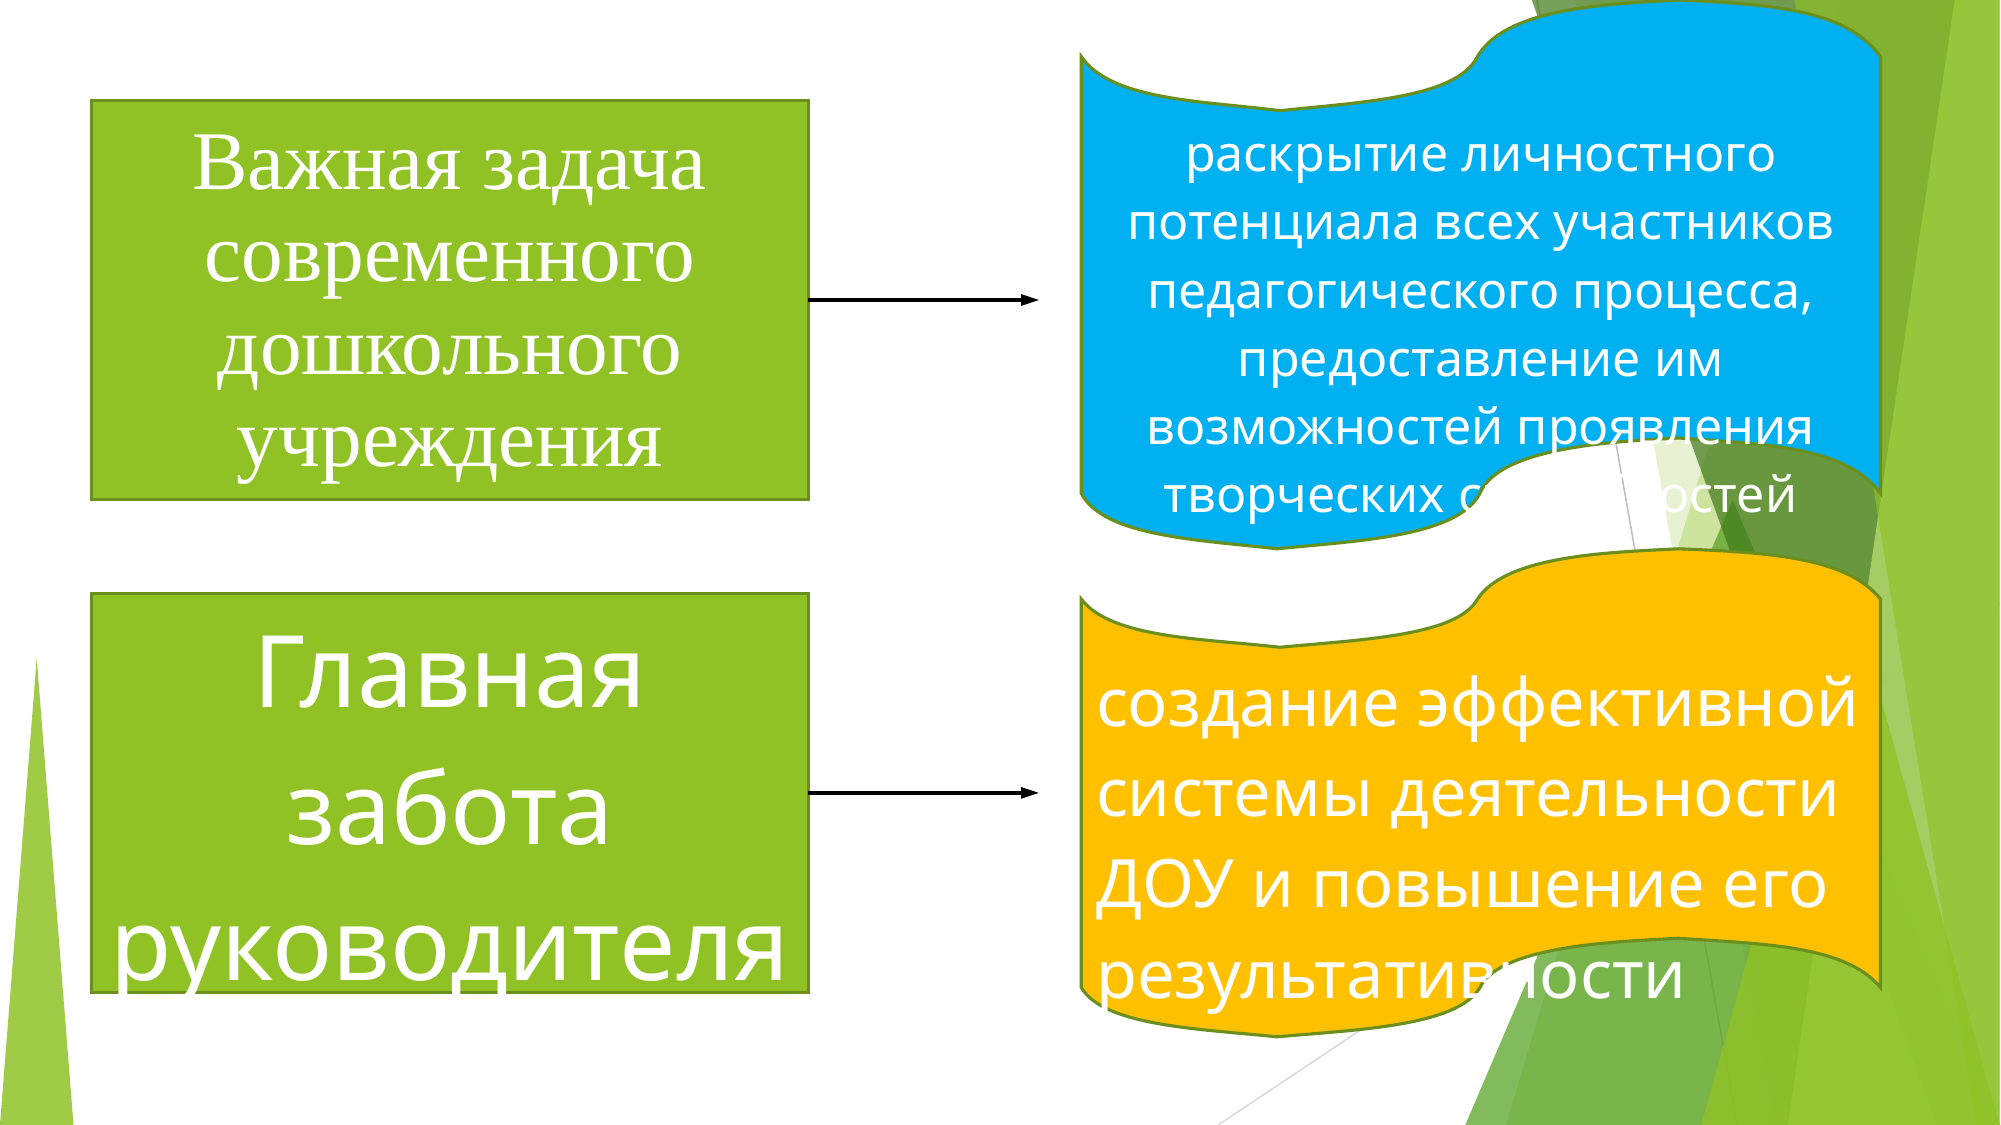

раскрытие личностного потенциала всех участников педагогического процесса, предоставление им возможностей проявления творческих способностей
Важная задача современного дошкольного учреждения
создание эффективной системы деятельности ДОУ и повышение его результативности
Главная забота руководителя